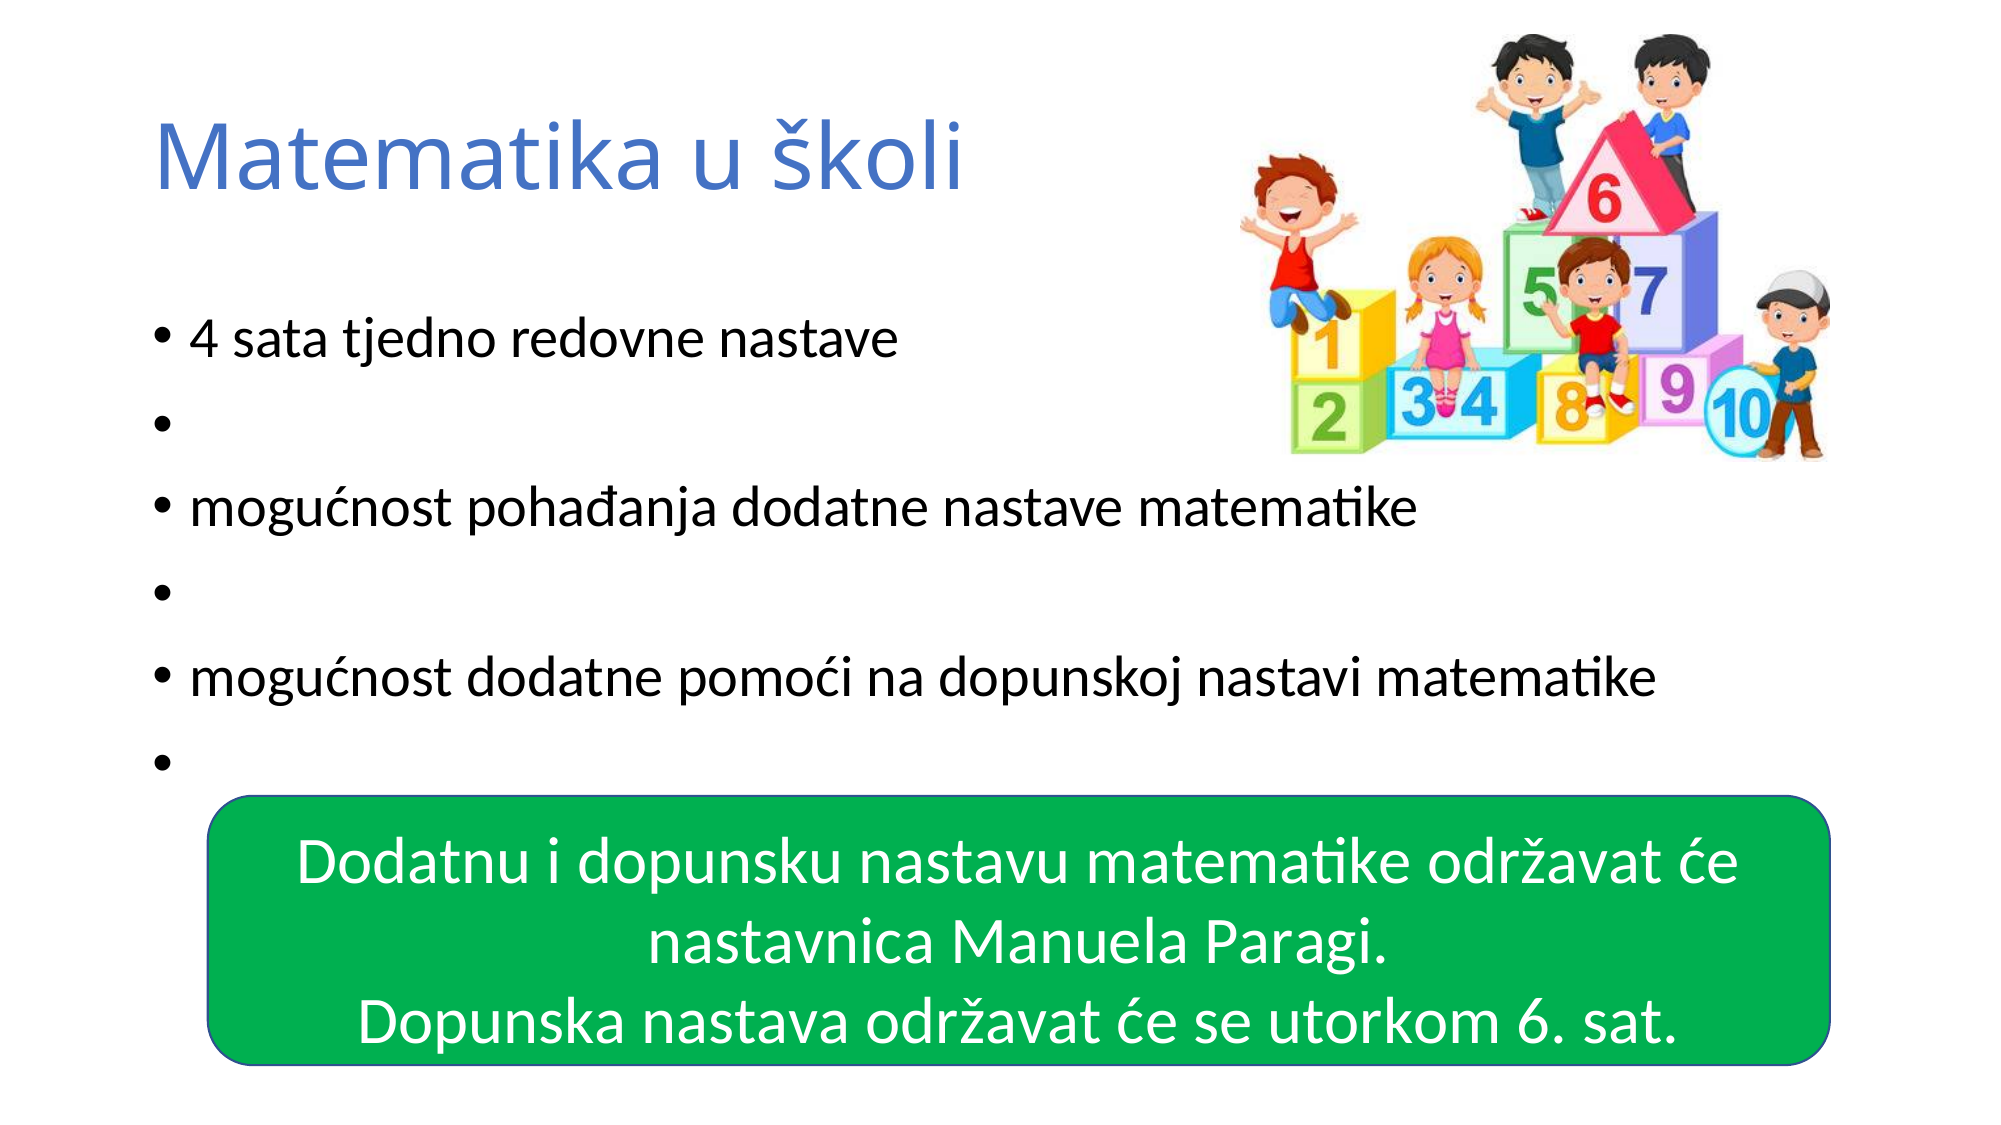

# Matematika u školi
4 sata tjedno redovne nastave
mogućnost pohađanja dodatne nastave matematike
mogućnost dodatne pomoći na dopunskoj nastavi matematike
Dodatnu i dopunsku nastavu matematike održavat će nastavnica Manuela Paragi.
Dopunska nastava održavat će se utorkom 6. sat.